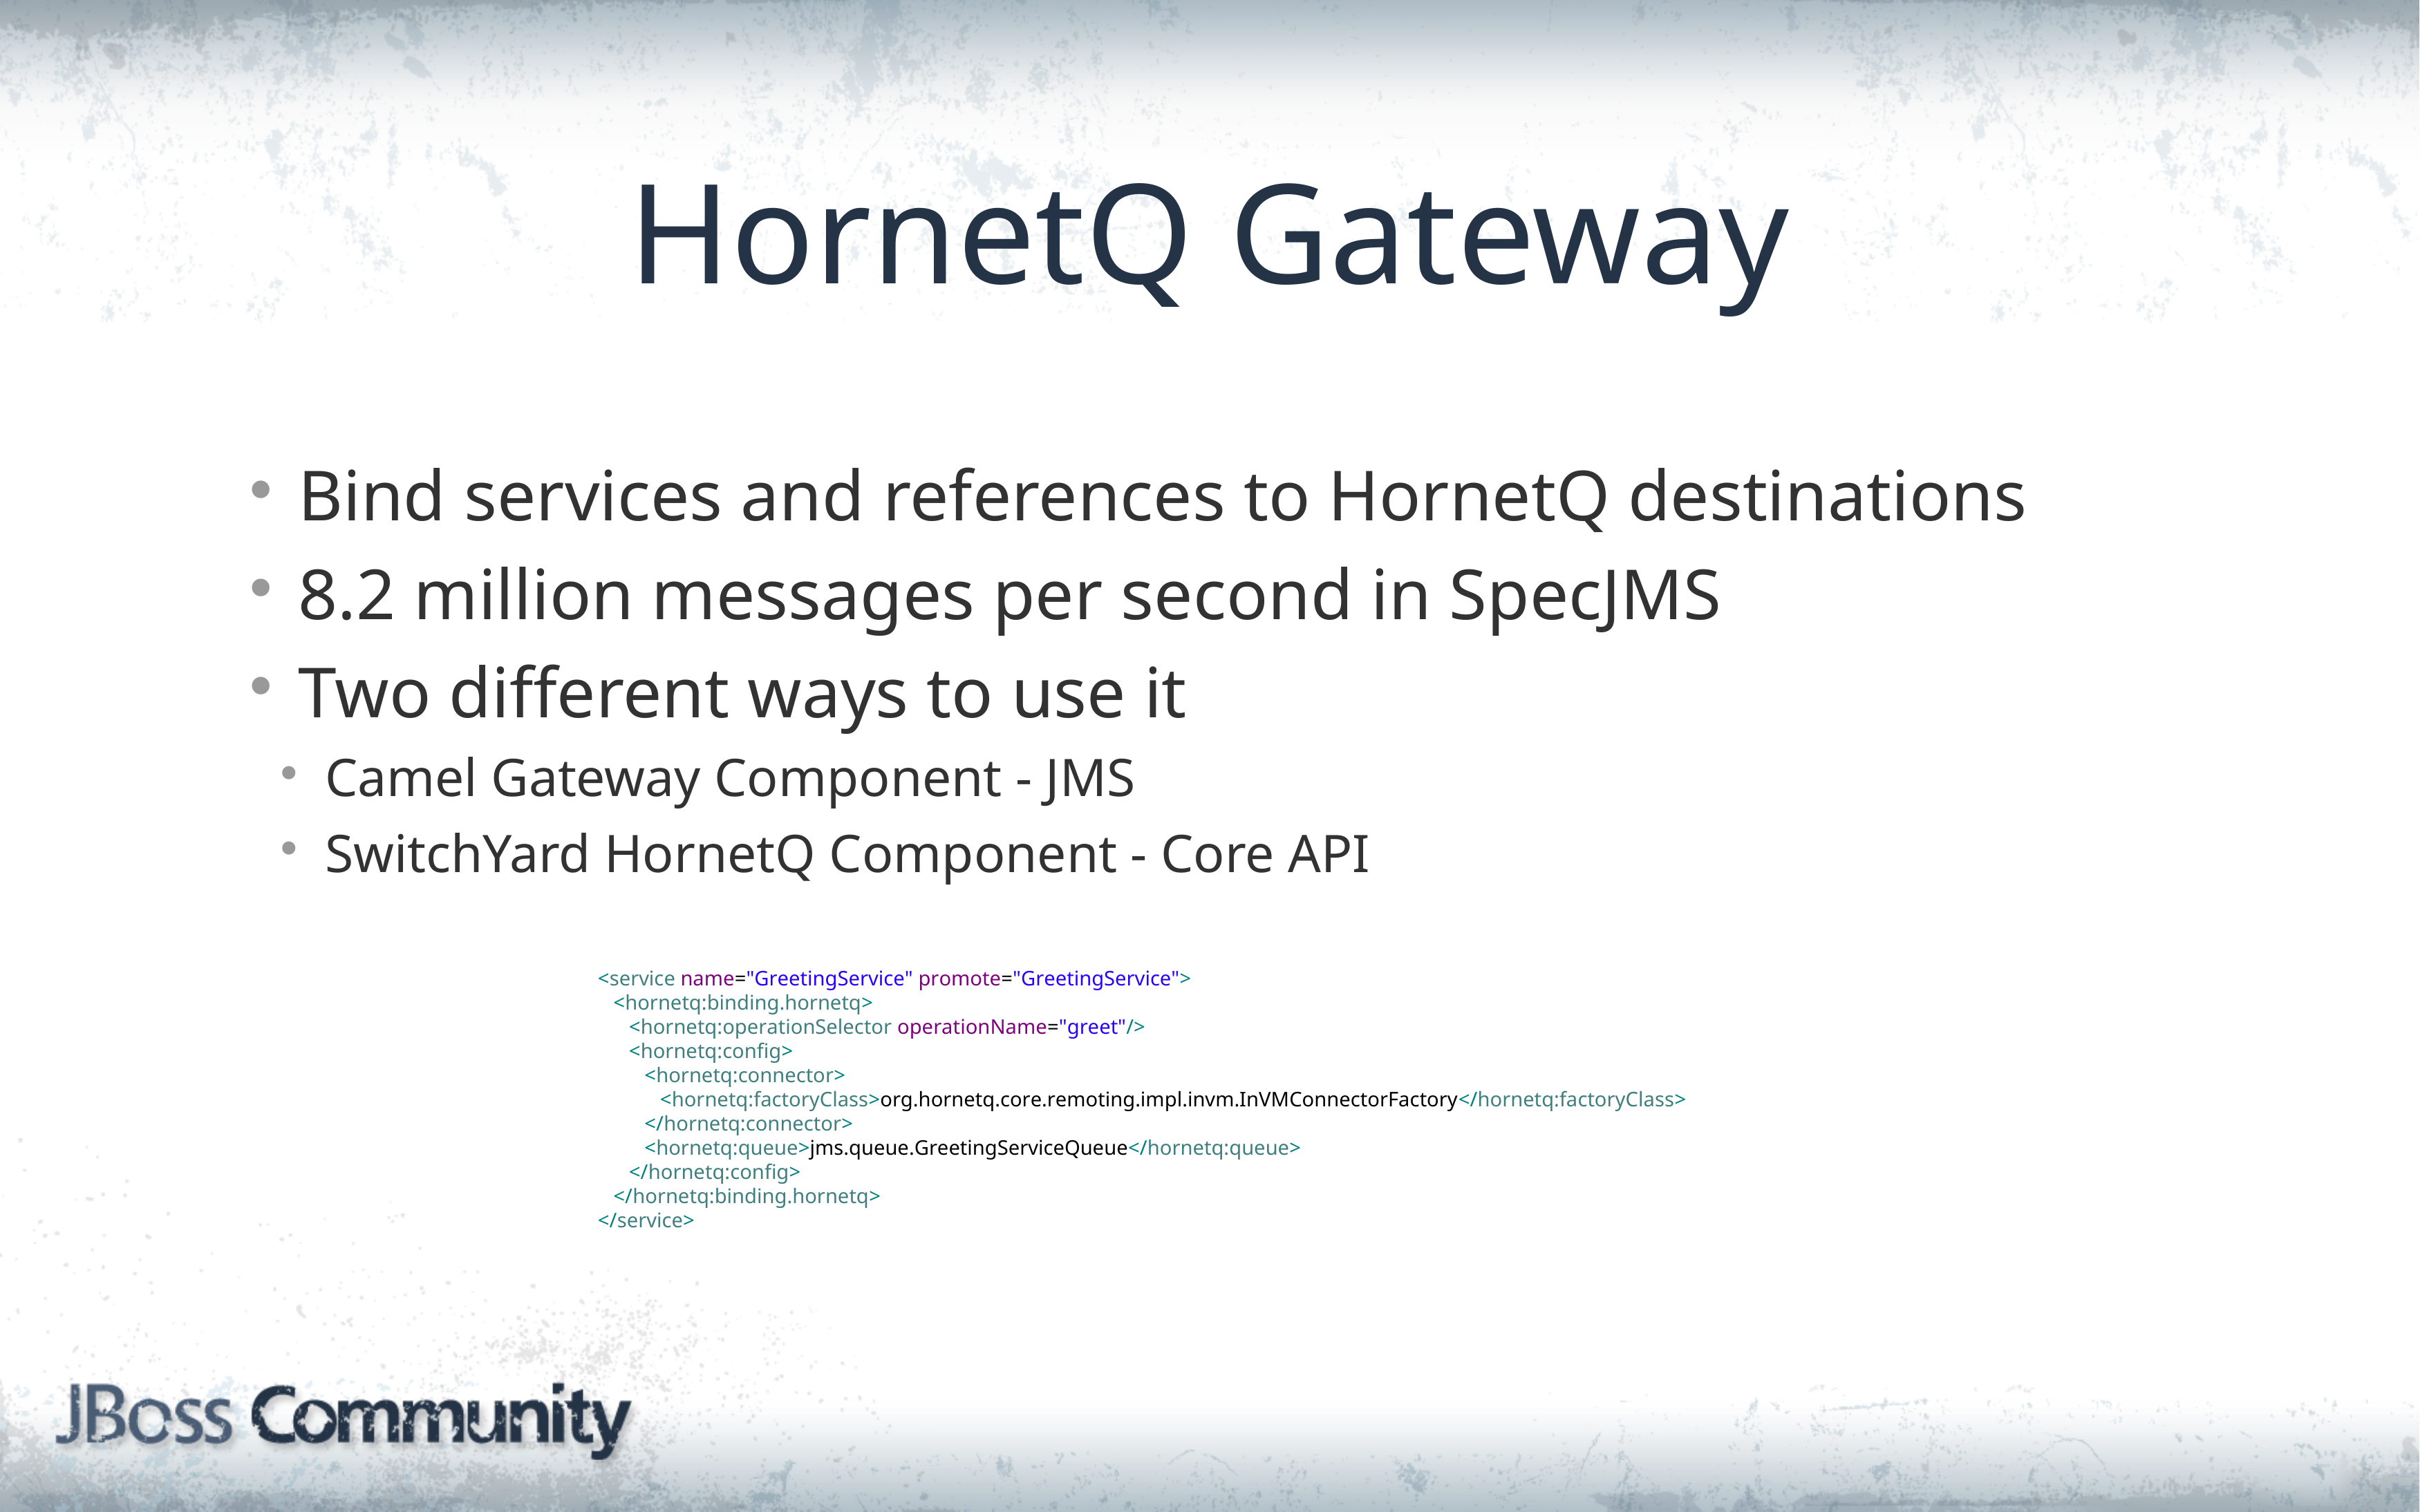

# HornetQ Gateway
 Bind services and references to HornetQ destinations
 8.2 million messages per second in SpecJMS
 Two different ways to use it
 Camel Gateway Component - JMS
 SwitchYard HornetQ Component - Core API
<service name="GreetingService" promote="GreetingService">
 <hornetq:binding.hornetq>
 <hornetq:operationSelector operationName="greet"/>
 <hornetq:config>
 <hornetq:connector>
 <hornetq:factoryClass>org.hornetq.core.remoting.impl.invm.InVMConnectorFactory</hornetq:factoryClass>
 </hornetq:connector>
 <hornetq:queue>jms.queue.GreetingServiceQueue</hornetq:queue>
 </hornetq:config>
 </hornetq:binding.hornetq>
</service>